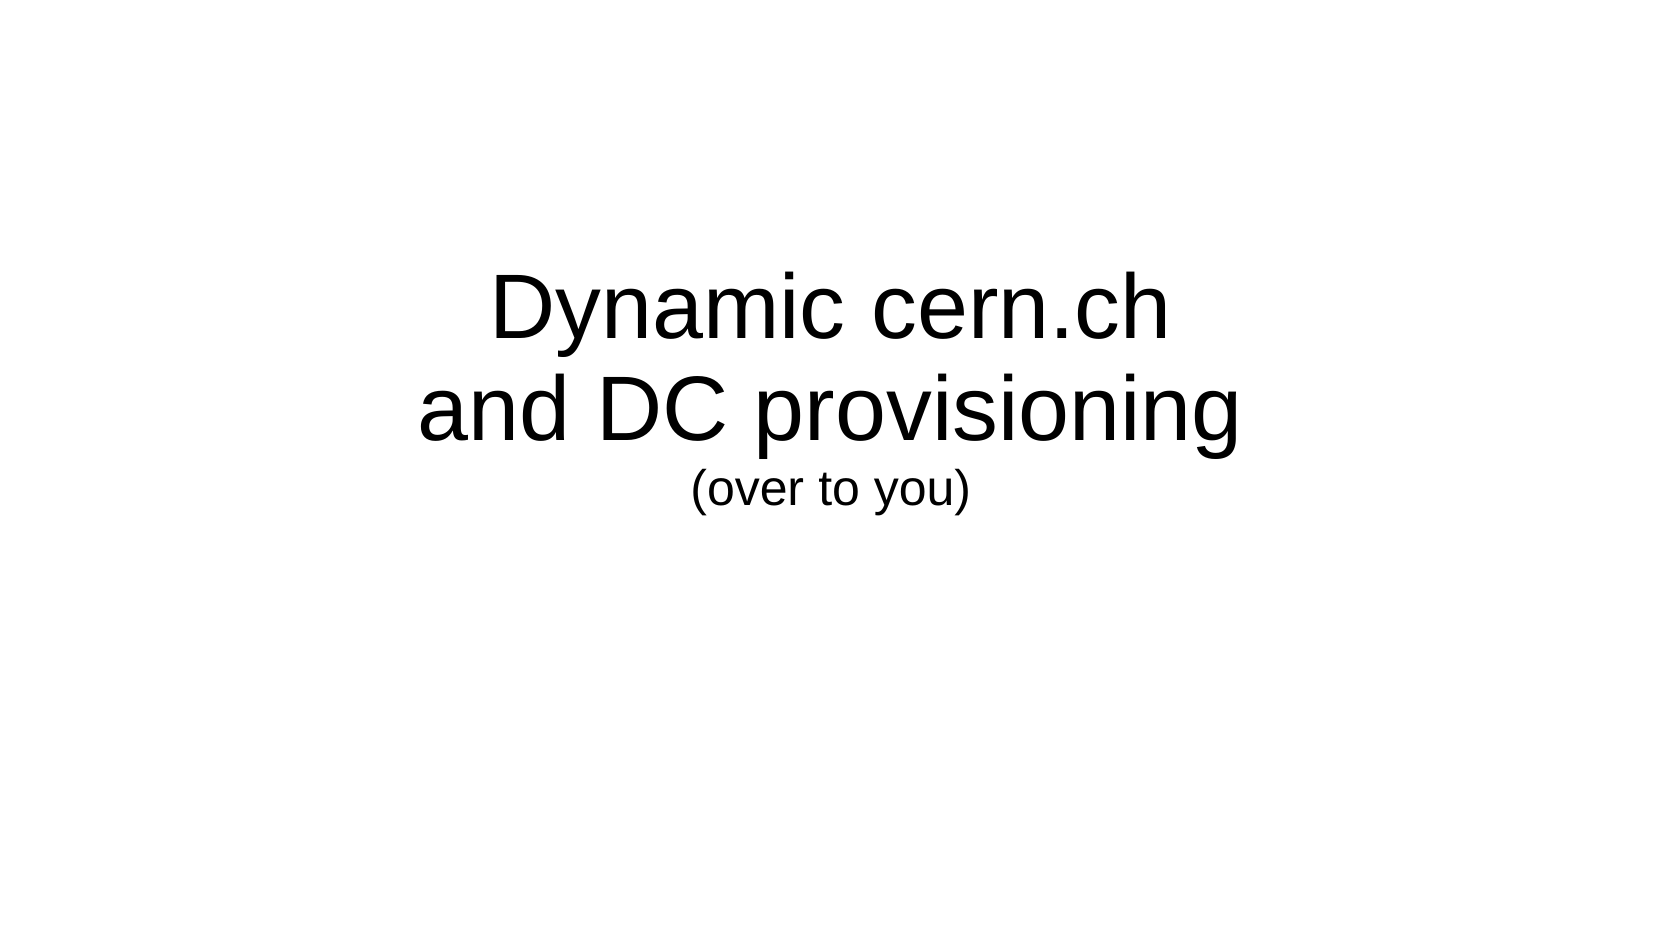

# Dynamic cern.ch and DC provisioning (over to you)